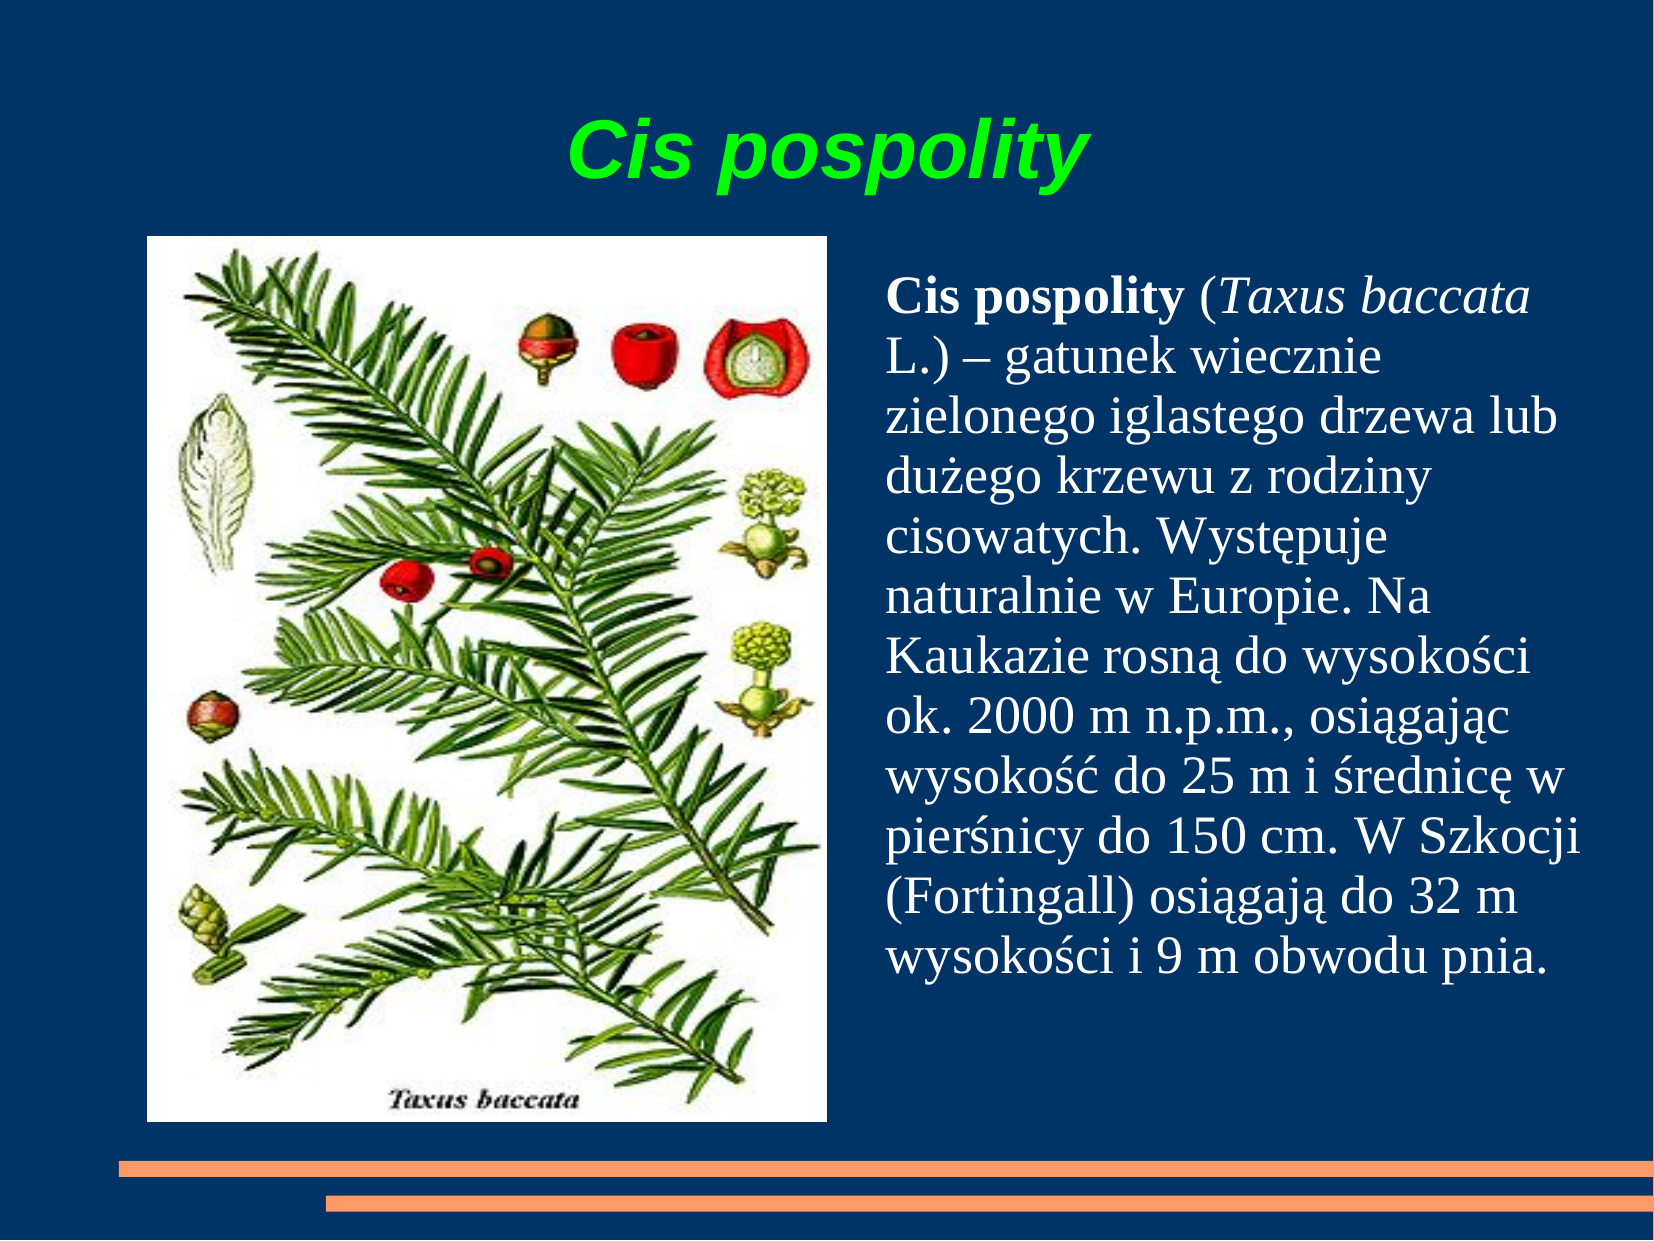

# Cis pospolity
Cis pospolity (Taxus baccata L.) – gatunek wiecznie zielonego iglastego drzewa lub dużego krzewu z rodziny cisowatych. Występuje naturalnie w Europie. Na Kaukazie rosną do wysokości ok. 2000 m n.p.m., osiągając wysokość do 25 m i średnicę w pierśnicy do 150 cm. W Szkocji (Fortingall) osiągają do 32 m wysokości i 9 m obwodu pnia.